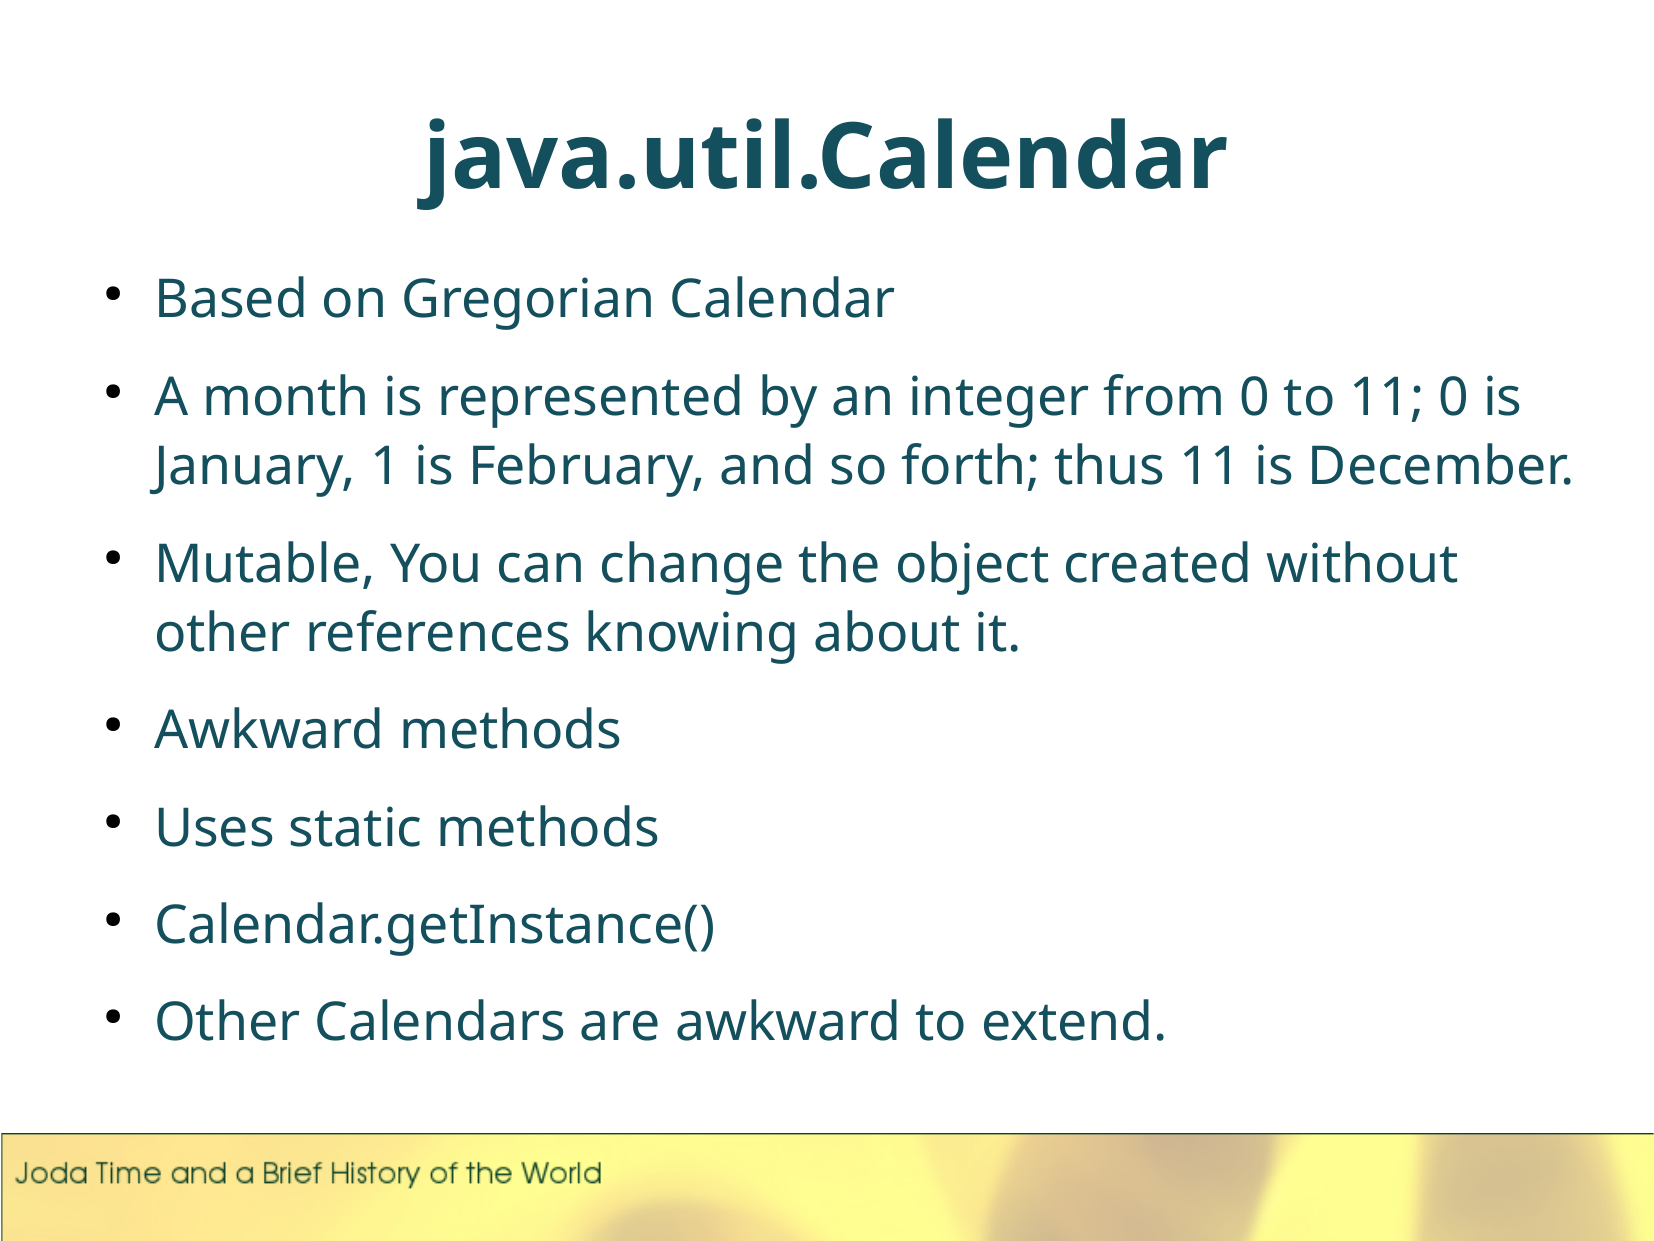

# java.util.Calendar
Based on Gregorian Calendar
A month is represented by an integer from 0 to 11; 0 is January, 1 is February, and so forth; thus 11 is December.
Mutable, You can change the object created without other references knowing about it.
Awkward methods
Uses static methods
Calendar.getInstance()
Other Calendars are awkward to extend.